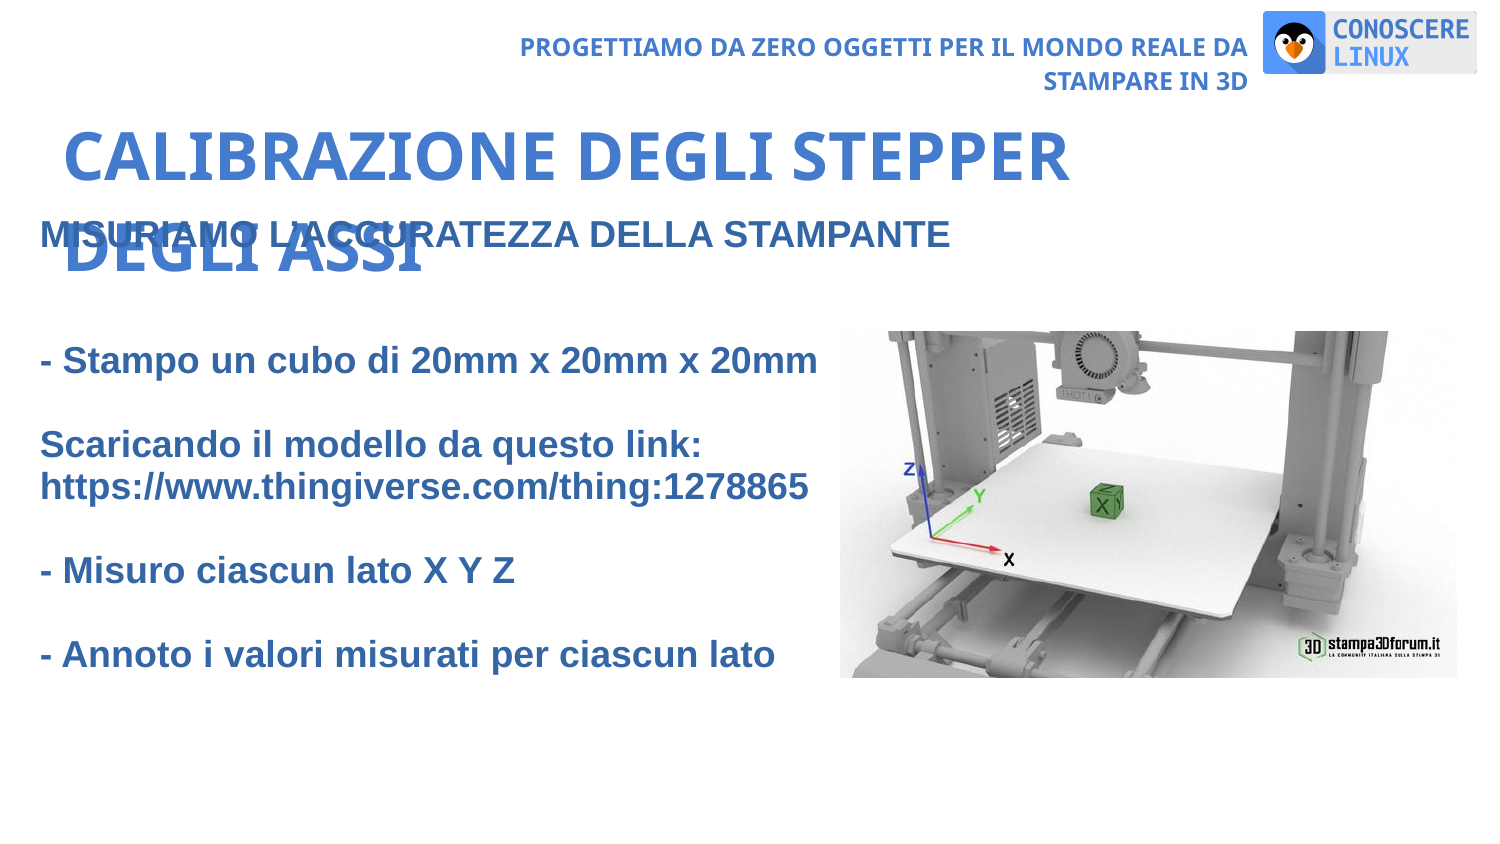

PROGETTIAMO DA ZERO OGGETTI PER IL MONDO REALE DA STAMPARE IN 3D
CALIBRAZIONE DEGLI STEPPER DEGLI ASSI
MISURIAMO L’ACCURATEZZA DELLA STAMPANTE
- Stampo un cubo di 20mm x 20mm x 20mm
Scaricando il modello da questo link:
https://www.thingiverse.com/thing:1278865
- Misuro ciascun lato X Y Z
- Annoto i valori misurati per ciascun lato